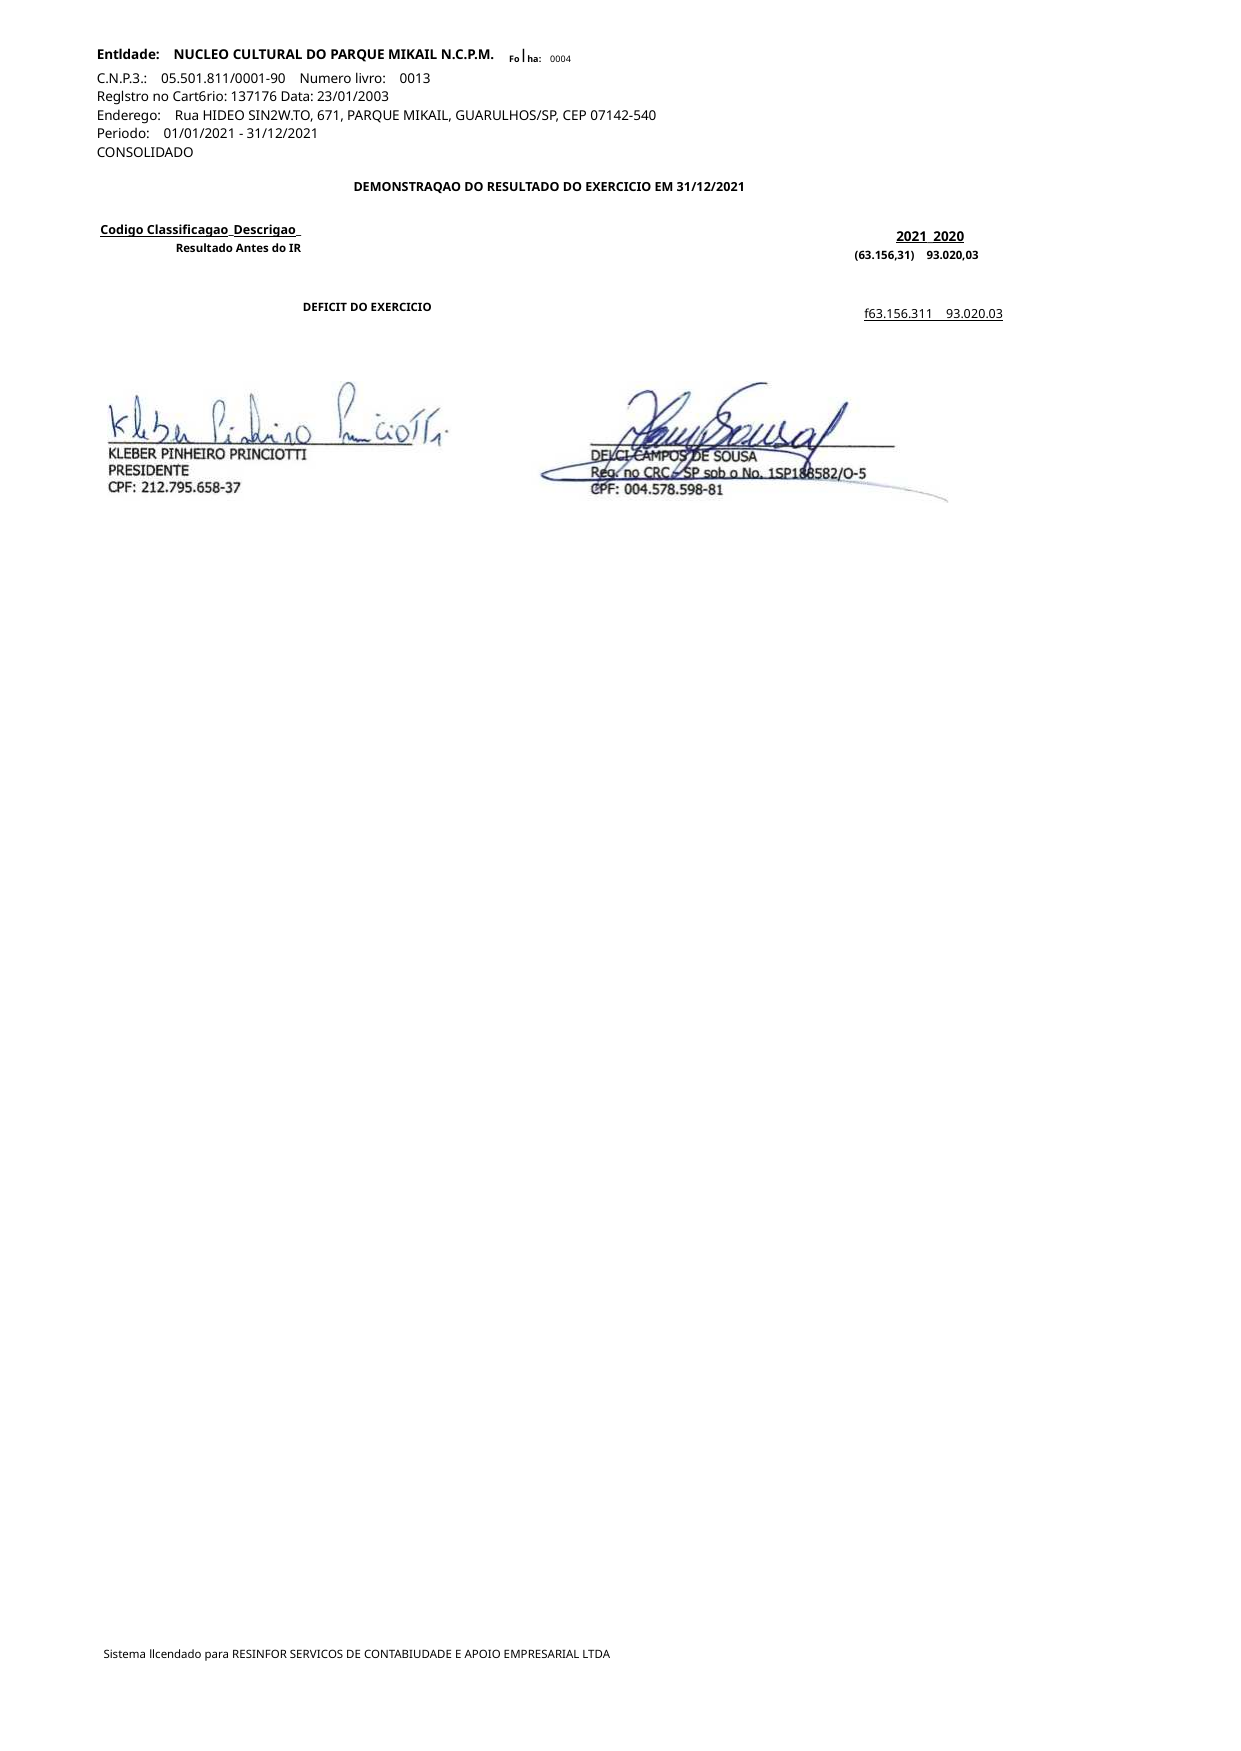

Entldade: NUCLEO CULTURAL DO PARQUE MIKAIL N.C.P.M. Fo|ha: 0004
C.N.P.3.: 05.501.811/0001-90 Numero livro: 0013
Reglstro no Cart6rio: 137176 Data: 23/01/2003
Enderego: Rua HIDEO SIN2W.TO, 671, PARQUE MIKAIL, GUARULHOS/SP, CEP 07142-540
Periodo: 01/01/2021 - 31/12/2021
CONSOLIDADO
DEMONSTRAQAO DO RESULTADO DO EXERCICIO EM 31/12/2021
Codigo Classificagao_Descrigao_
Resultado Antes do IR
2021_2020
(63.156,31) 93.020,03
DEFICIT DO EXERCICIO
f63.156.311 93.020.03
Sistema llcendado para RESINFOR SERVICOS DE CONTABIUDADE E APOIO EMPRESARIAL LTDA